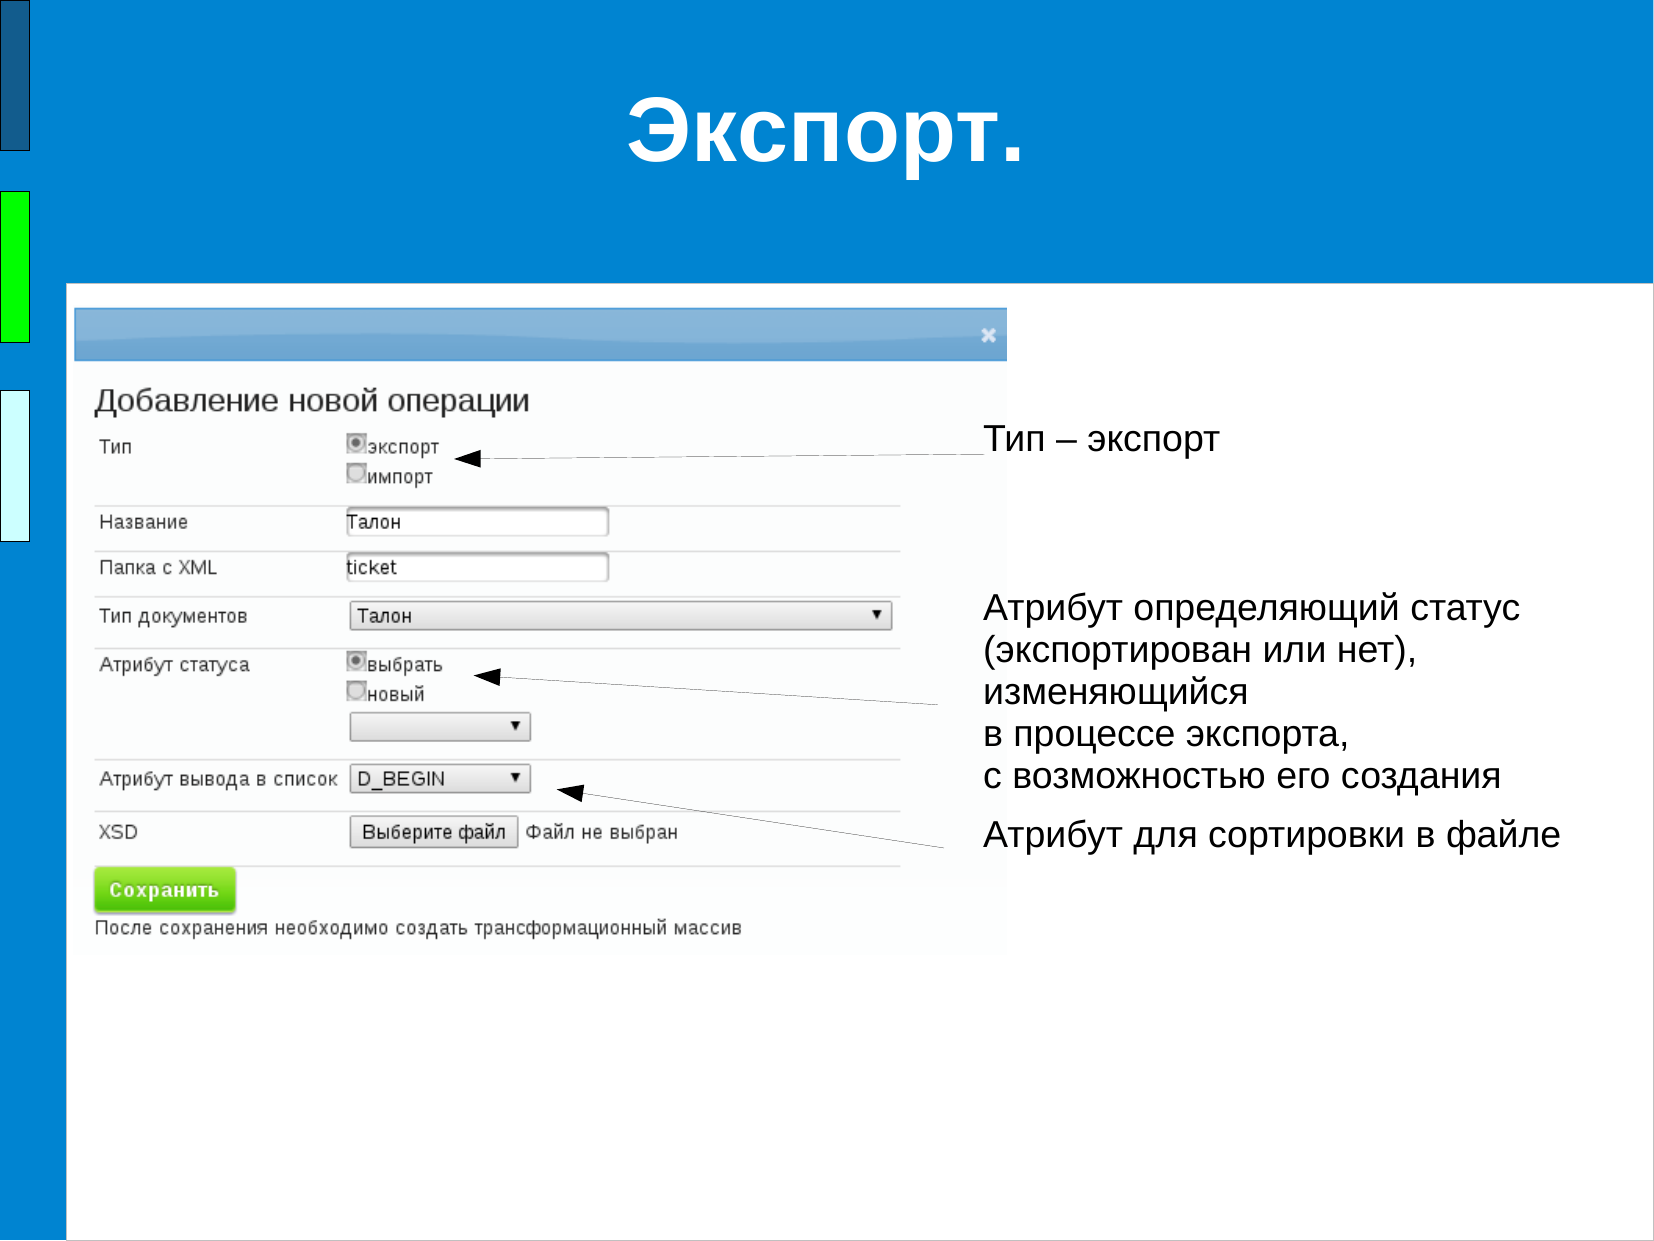

# Экспорт.
Тип – экспорт
Атрибут определяющий статус
(экспортирован или нет),
изменяющийся
в процессе экспорта,
с возможностью его создания
Атрибут для сортировки в файле
ООО "Альфа-Интегрум", 2013г.